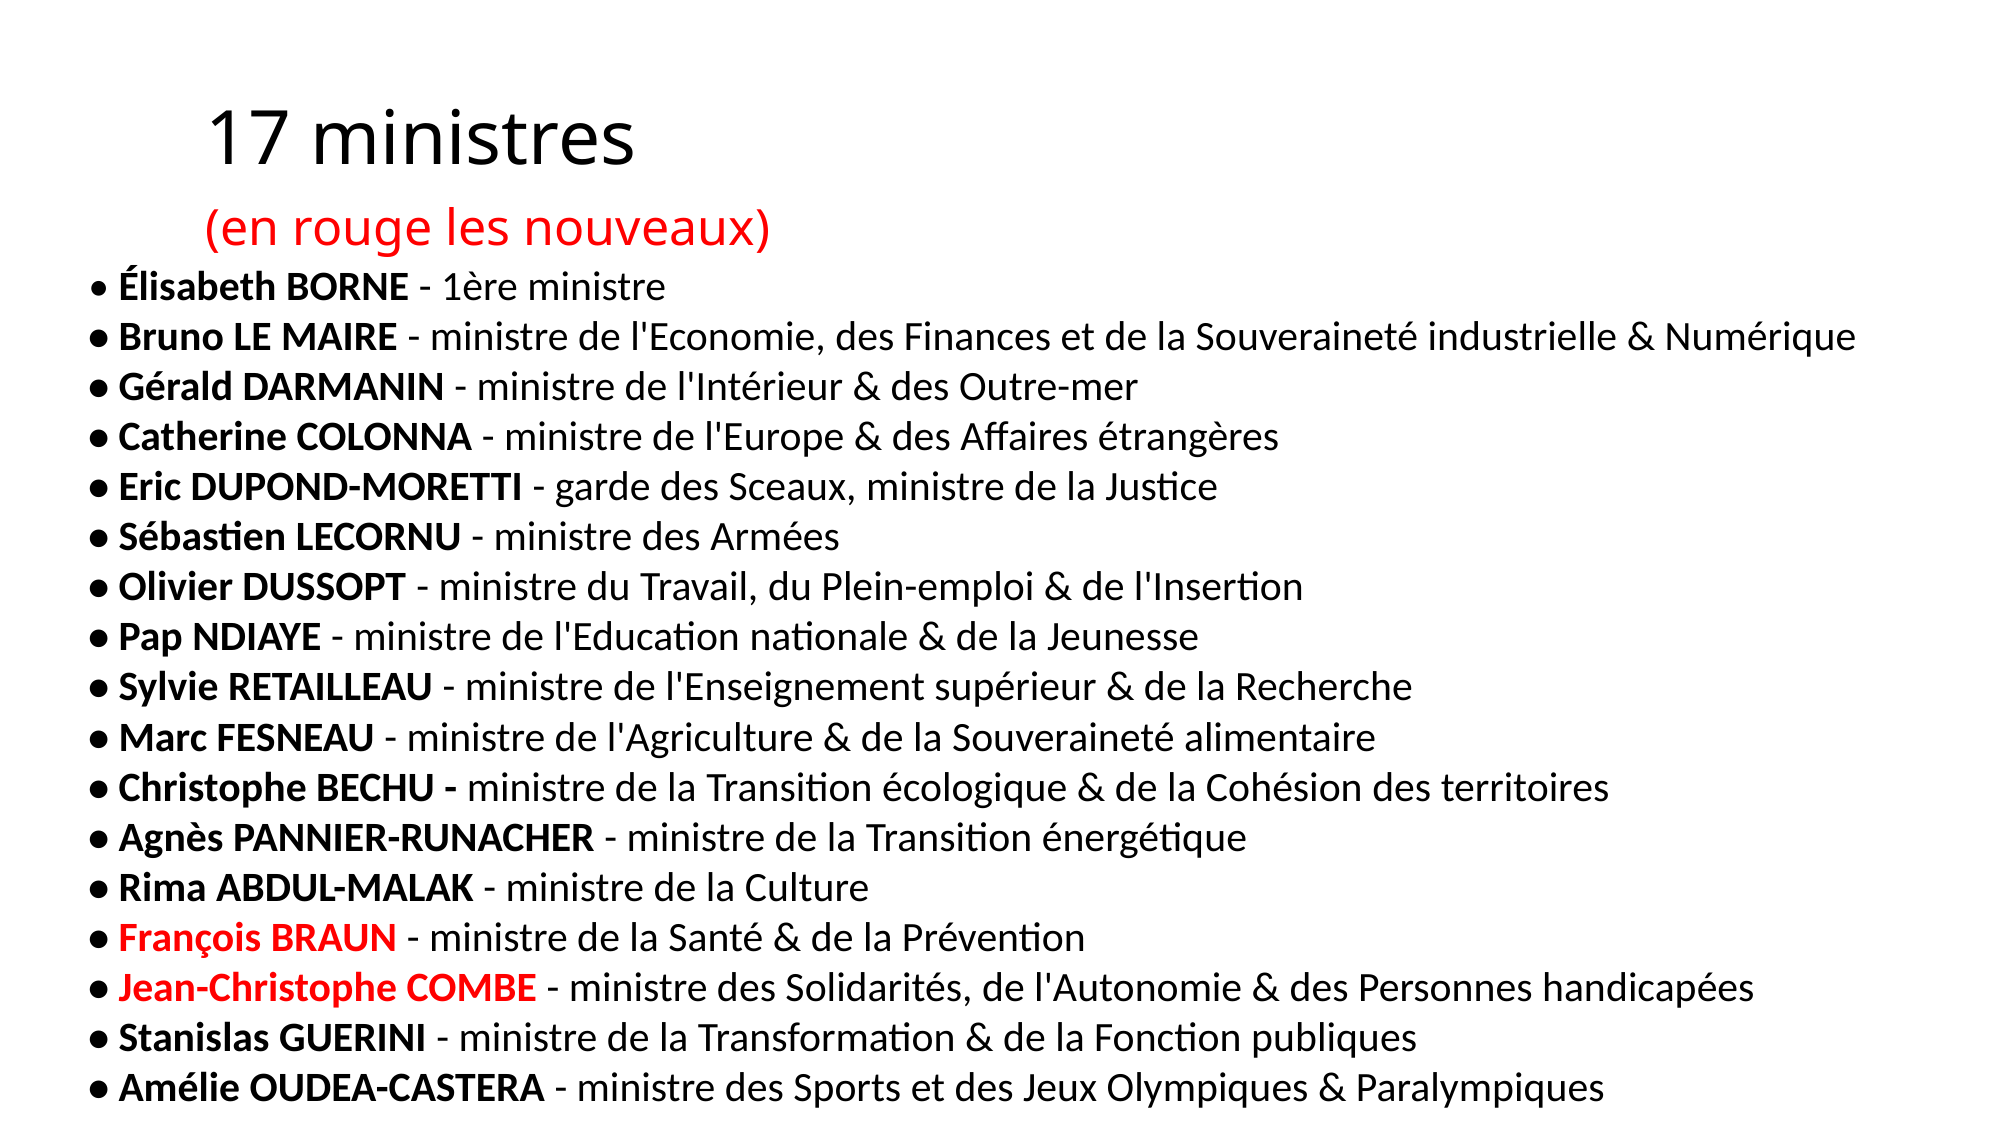

17 ministres
(en rouge les nouveaux)
• Élisabeth BORNE - 1ère ministre
• Bruno LE MAIRE - ministre de l'Economie, des Finances et de la Souveraineté industrielle & Numérique
• Gérald DARMANIN - ministre de l'Intérieur & des Outre-mer
• Catherine COLONNA - ministre de l'Europe & des Affaires étrangères
• Eric DUPOND-MORETTI - garde des Sceaux, ministre de la Justice
• Sébastien LECORNU - ministre des Armées
• Olivier DUSSOPT - ministre du Travail, du Plein-emploi & de l'Insertion
• Pap NDIAYE - ministre de l'Education nationale & de la Jeunesse
• Sylvie RETAILLEAU - ministre de l'Enseignement supérieur & de la Recherche
• Marc FESNEAU - ministre de l'Agriculture & de la Souveraineté alimentaire
• Christophe BECHU - ministre de la Transition écologique & de la Cohésion des territoires
• Agnès PANNIER-RUNACHER - ministre de la Transition énergétique
• Rima ABDUL-MALAK - ministre de la Culture
• François BRAUN - ministre de la Santé & de la Prévention
• Jean-Christophe COMBE - ministre des Solidarités, de l'Autonomie & des Personnes handicapées
• Stanislas GUERINI - ministre de la Transformation & de la Fonction publiques
• Amélie OUDEA-CASTERA - ministre des Sports et des Jeux Olympiques & Paralympiques